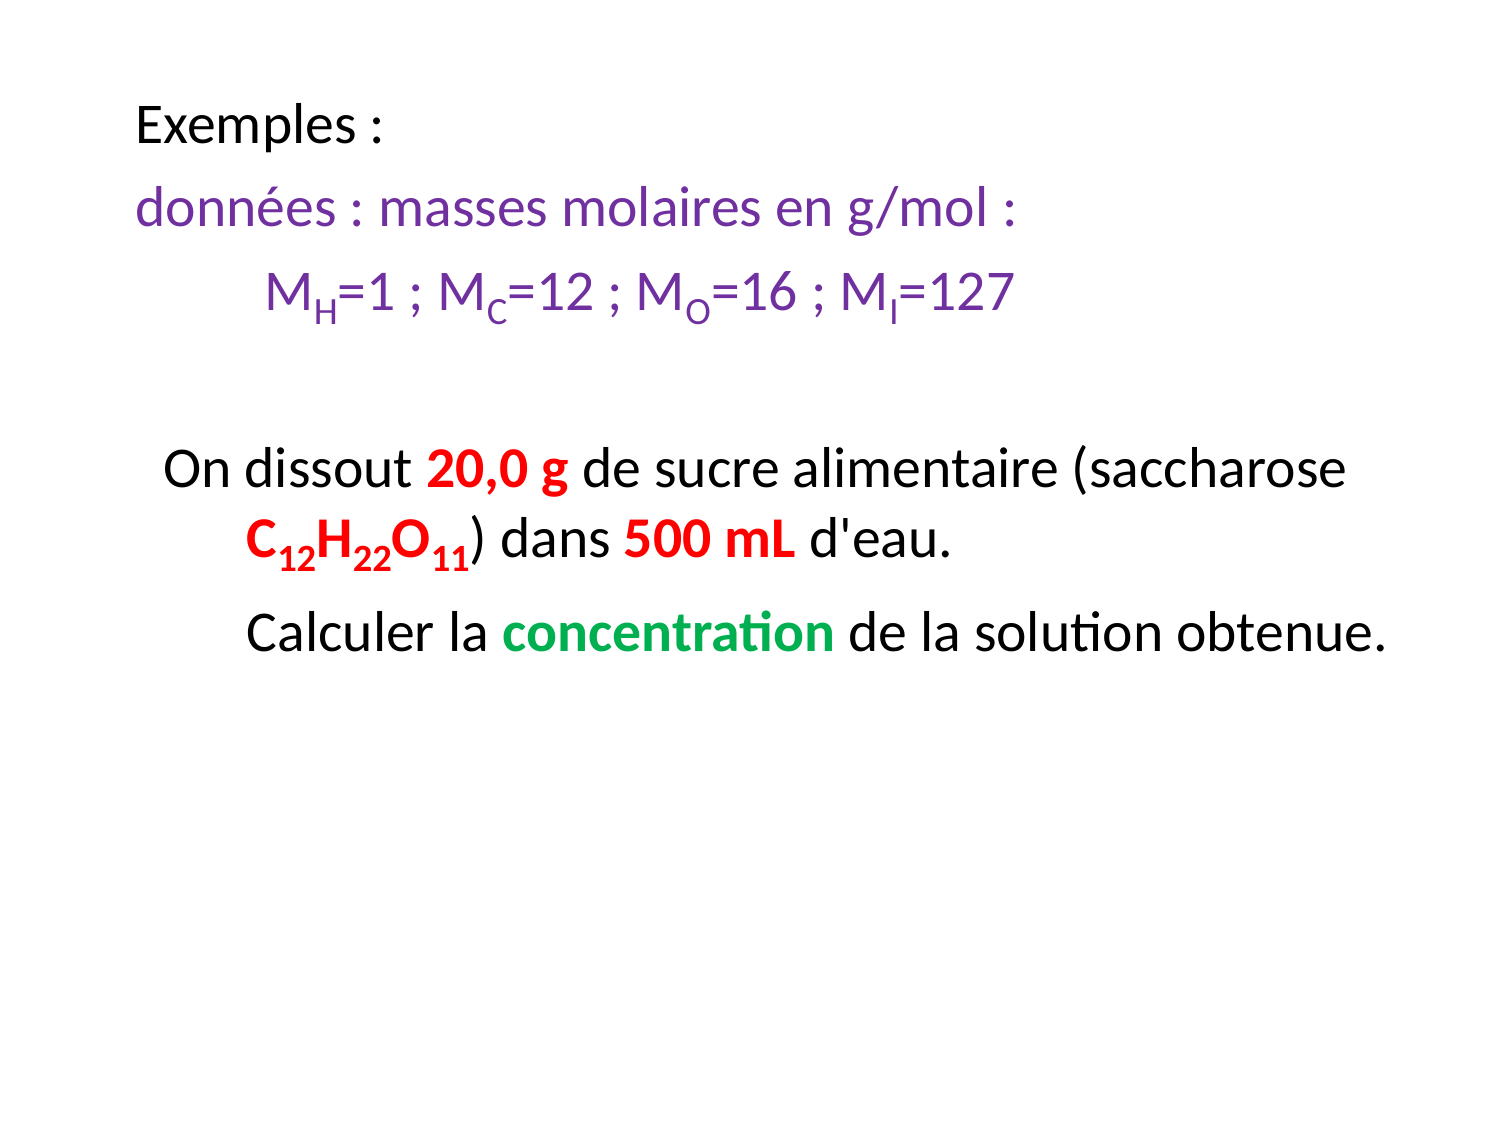

# Exemples :
données : masses molaires en g/mol :
		MH=1 ; MC=12 ; MO=16 ; MI=127
On dissout 20,0 g de sucre alimentaire (saccharose C12H22O11) dans 500 mL d'eau.
	Calculer la concentration de la solution obtenue.